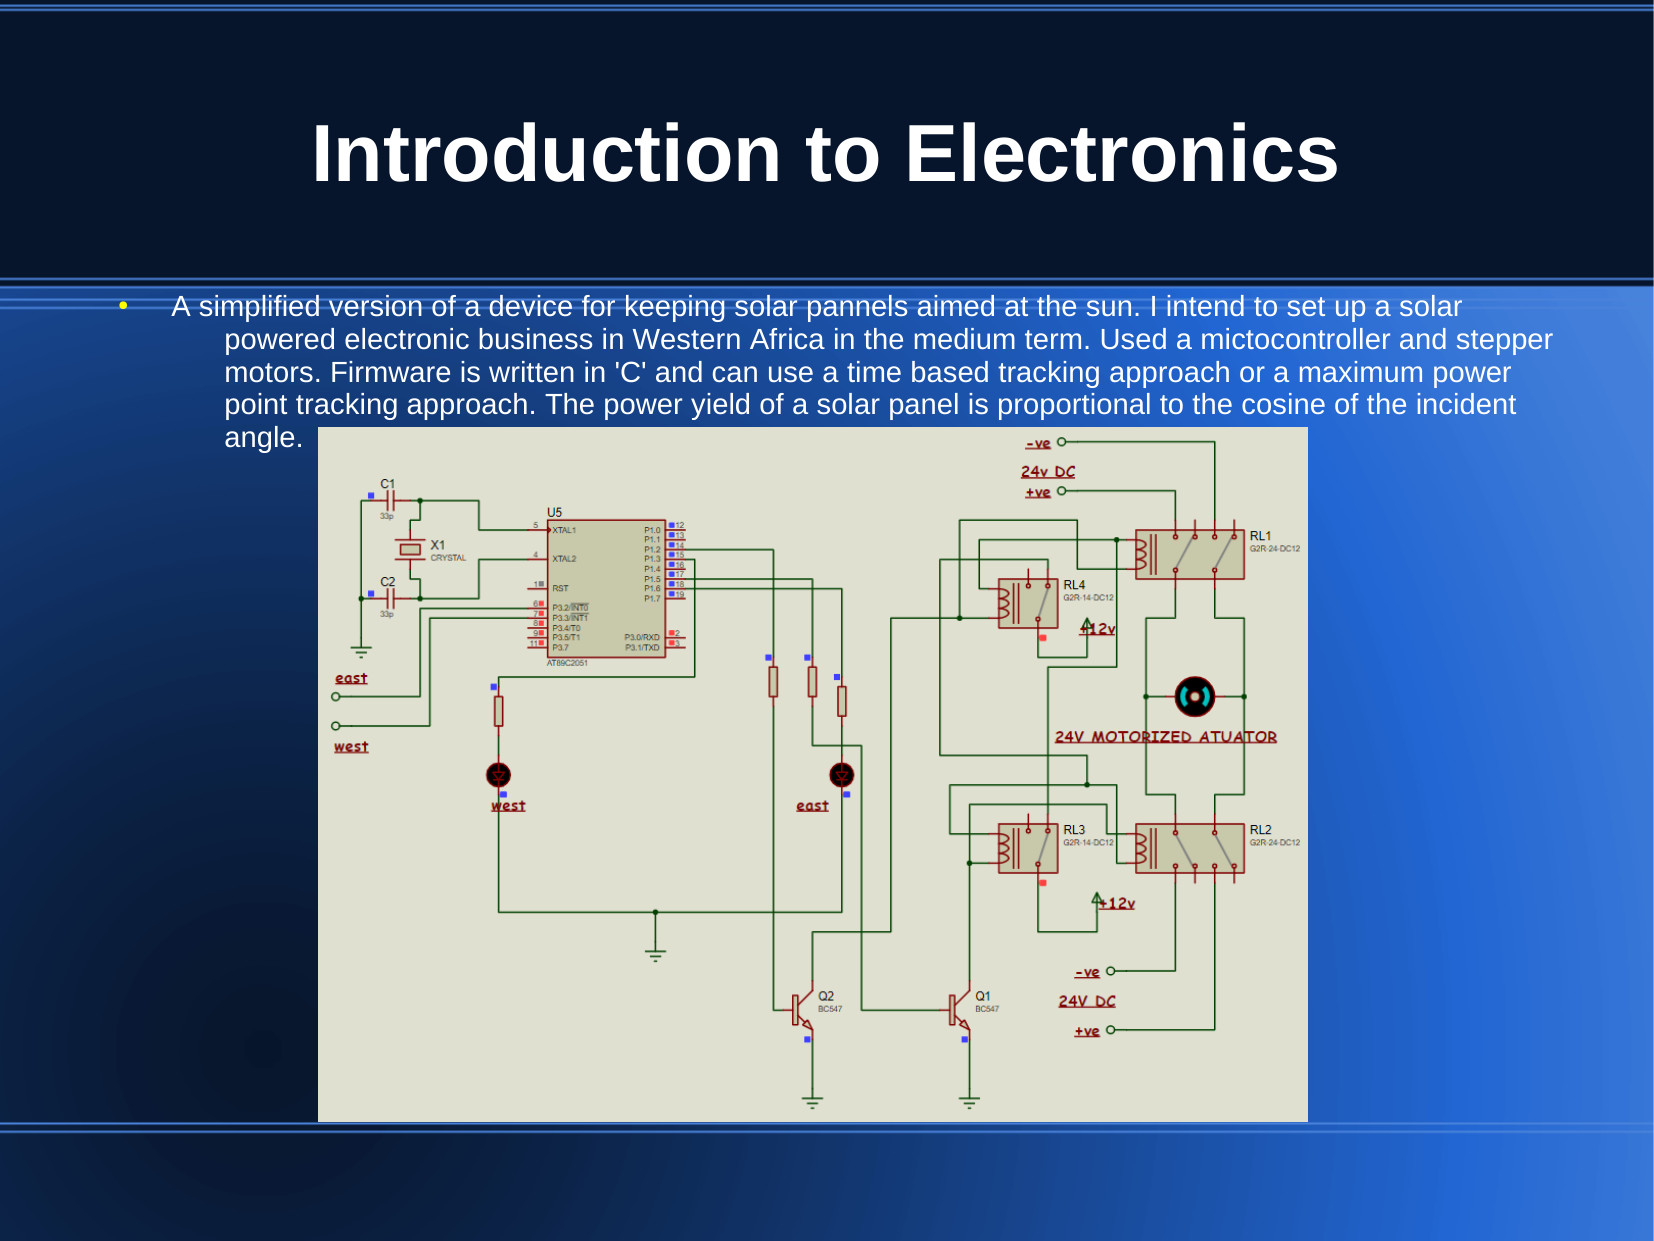

# Introduction to Electronics
A simplified version of a device for keeping solar pannels aimed at the sun. I intend to set up a solar powered electronic business in Western Africa in the medium term. Used a mictocontroller and stepper motors. Firmware is written in 'C' and can use a time based tracking approach or a maximum power point tracking approach. The power yield of a solar panel is proportional to the cosine of the incident angle.